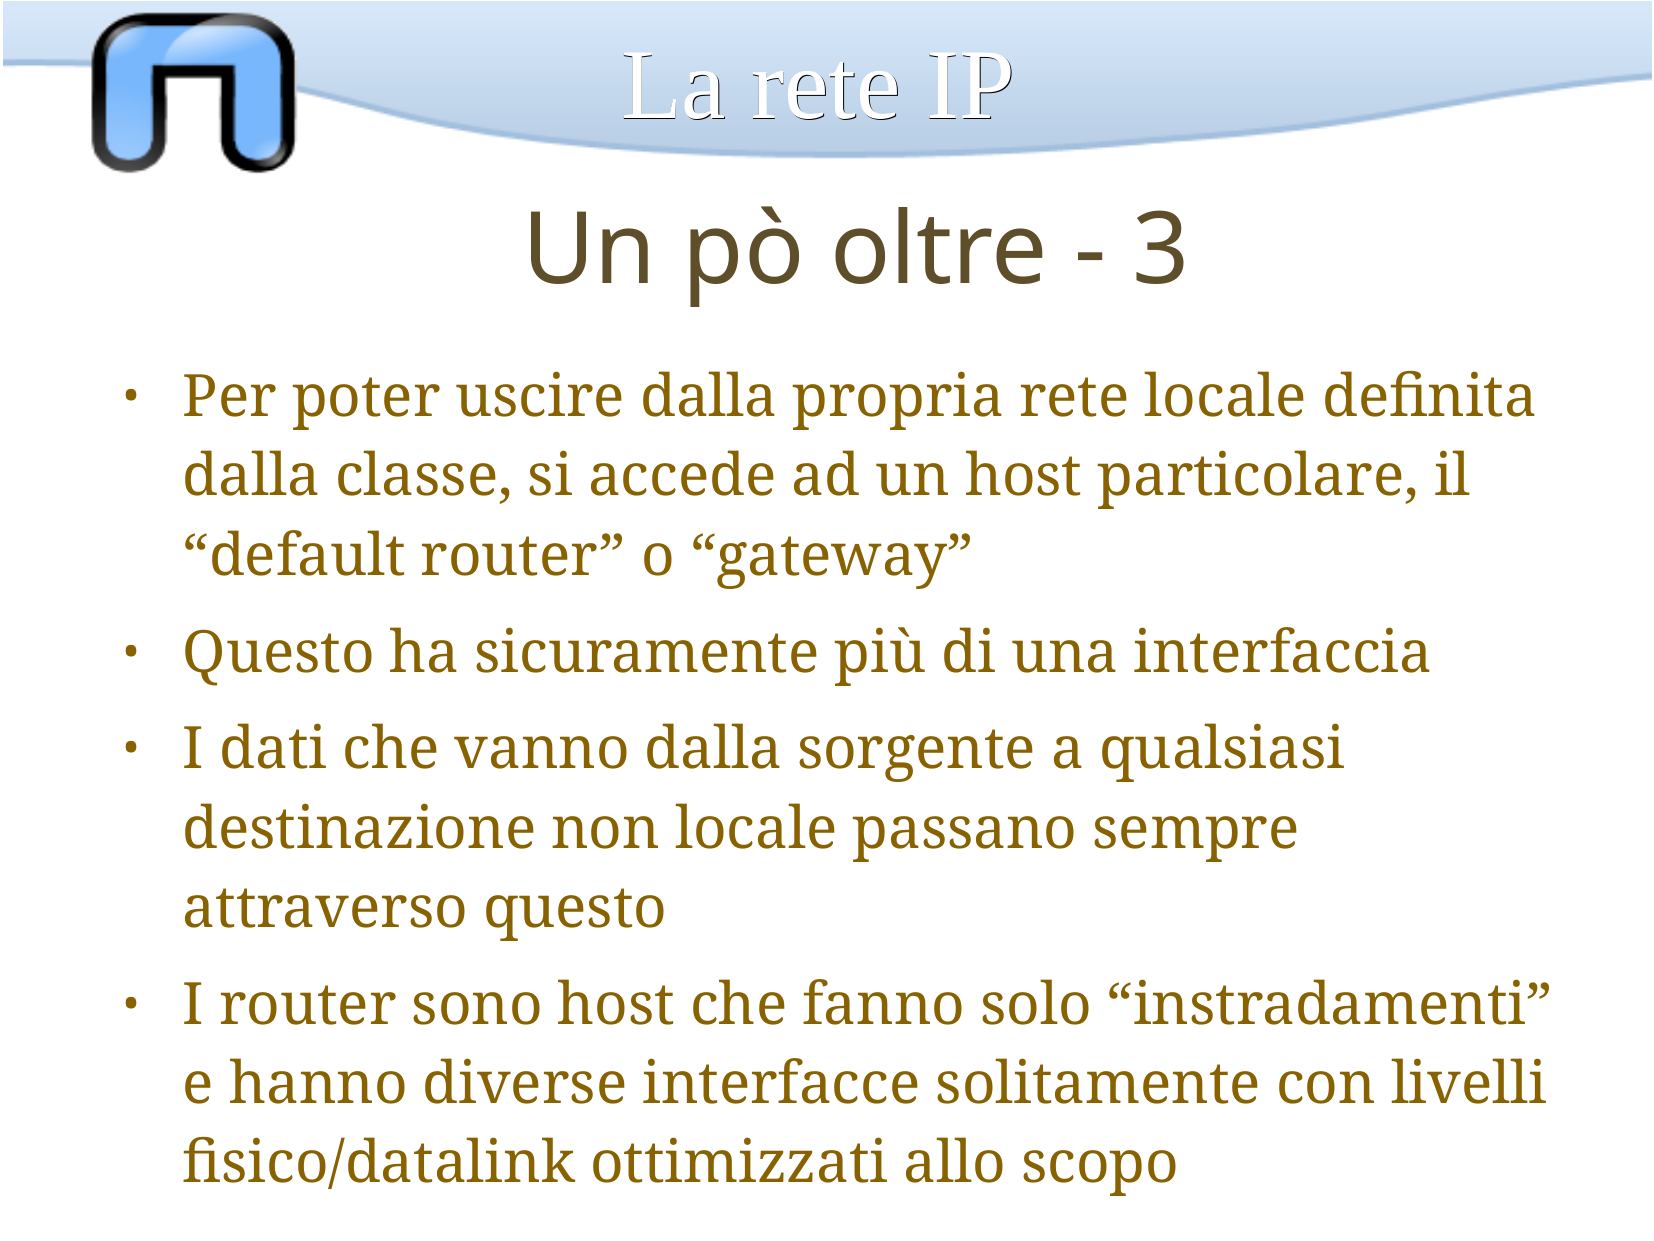

La rete IP
Un pò oltre - 3
# Per poter uscire dalla propria rete locale definita dalla classe, si accede ad un host particolare, il “default router” o “gateway”
Questo ha sicuramente più di una interfaccia
I dati che vanno dalla sorgente a qualsiasi destinazione non locale passano sempre attraverso questo
I router sono host che fanno solo “instradamenti” e hanno diverse interfacce solitamente con livelli fisico/datalink ottimizzati allo scopo